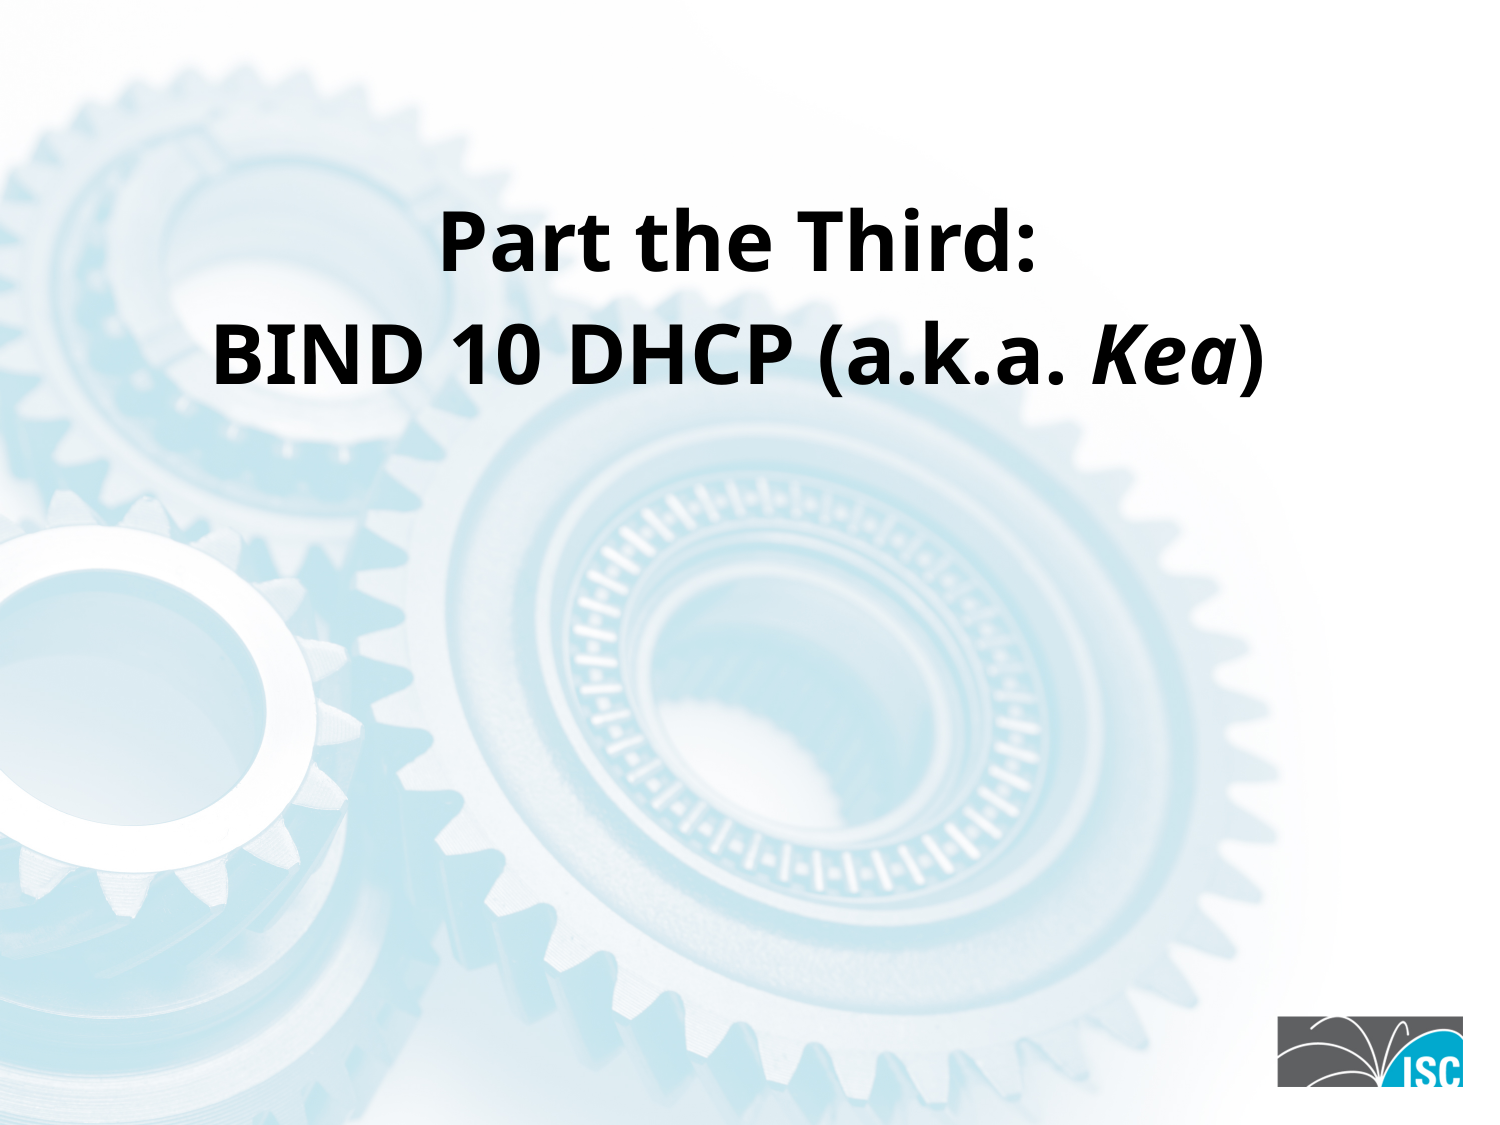

# Part the Third: BIND 10 DHCP (a.k.a. Kea)